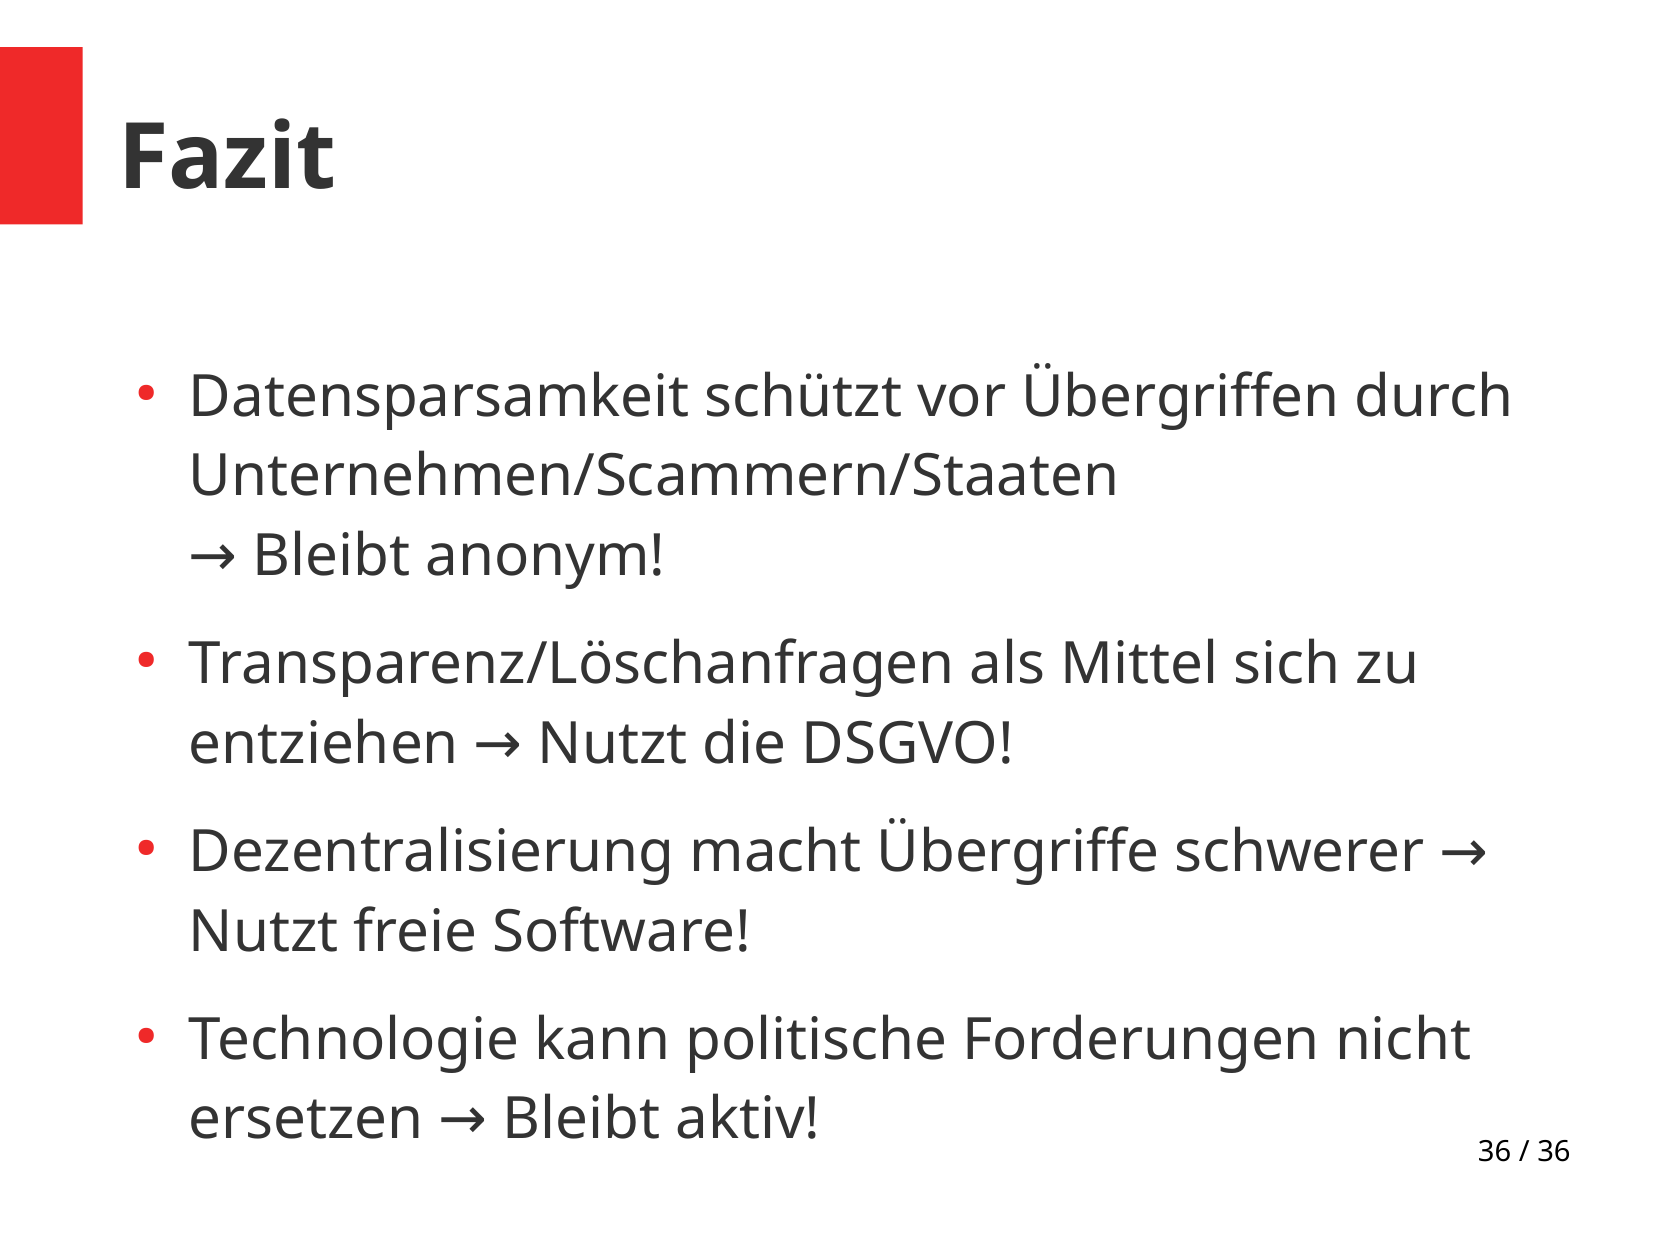

# Fazit
Datensparsamkeit schützt vor Übergriffen durch Unternehmen/Scammern/Staaten
→ Bleibt anonym!
Transparenz/Löschanfragen als Mittel sich zu entziehen → Nutzt die DSGVO!
Dezentralisierung macht Übergriffe schwerer → Nutzt freie Software!
Technologie kann politische Forderungen nicht ersetzen → Bleibt aktiv!
36